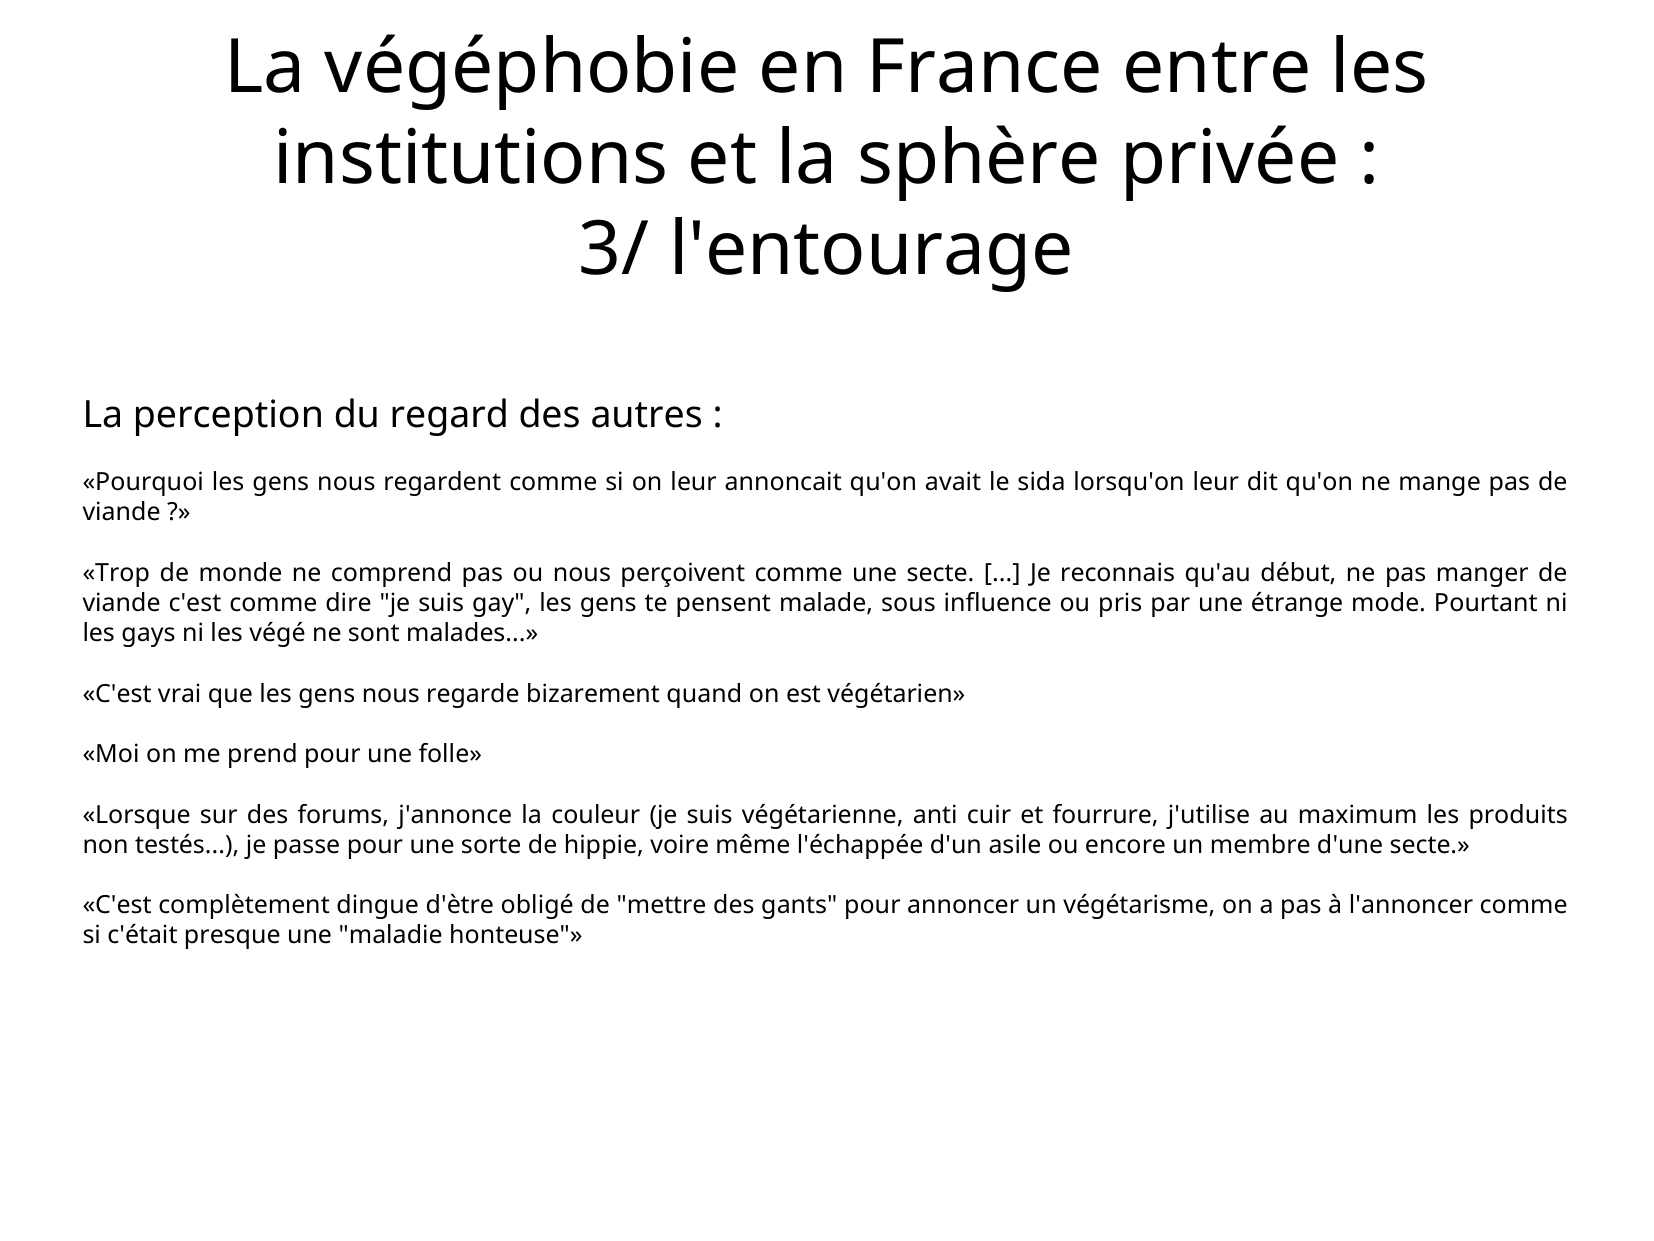

# La végéphobie en France entre les institutions et la sphère privée : 3/ l'entourage
La perception du regard des autres :
«Pourquoi les gens nous regardent comme si on leur annoncait qu'on avait le sida lorsqu'on leur dit qu'on ne mange pas de viande ?»
«Trop de monde ne comprend pas ou nous perçoivent comme une secte. [...] Je reconnais qu'au début, ne pas manger de viande c'est comme dire "je suis gay", les gens te pensent malade, sous influence ou pris par une étrange mode. Pourtant ni les gays ni les végé ne sont malades...»
«C'est vrai que les gens nous regarde bizarement quand on est végétarien»
«Moi on me prend pour une folle»
«Lorsque sur des forums, j'annonce la couleur (je suis végétarienne, anti cuir et fourrure, j'utilise au maximum les produits non testés...), je passe pour une sorte de hippie, voire même l'échappée d'un asile ou encore un membre d'une secte.»
«C'est complètement dingue d'ètre obligé de "mettre des gants" pour annoncer un végétarisme, on a pas à l'annoncer comme si c'était presque une "maladie honteuse"»